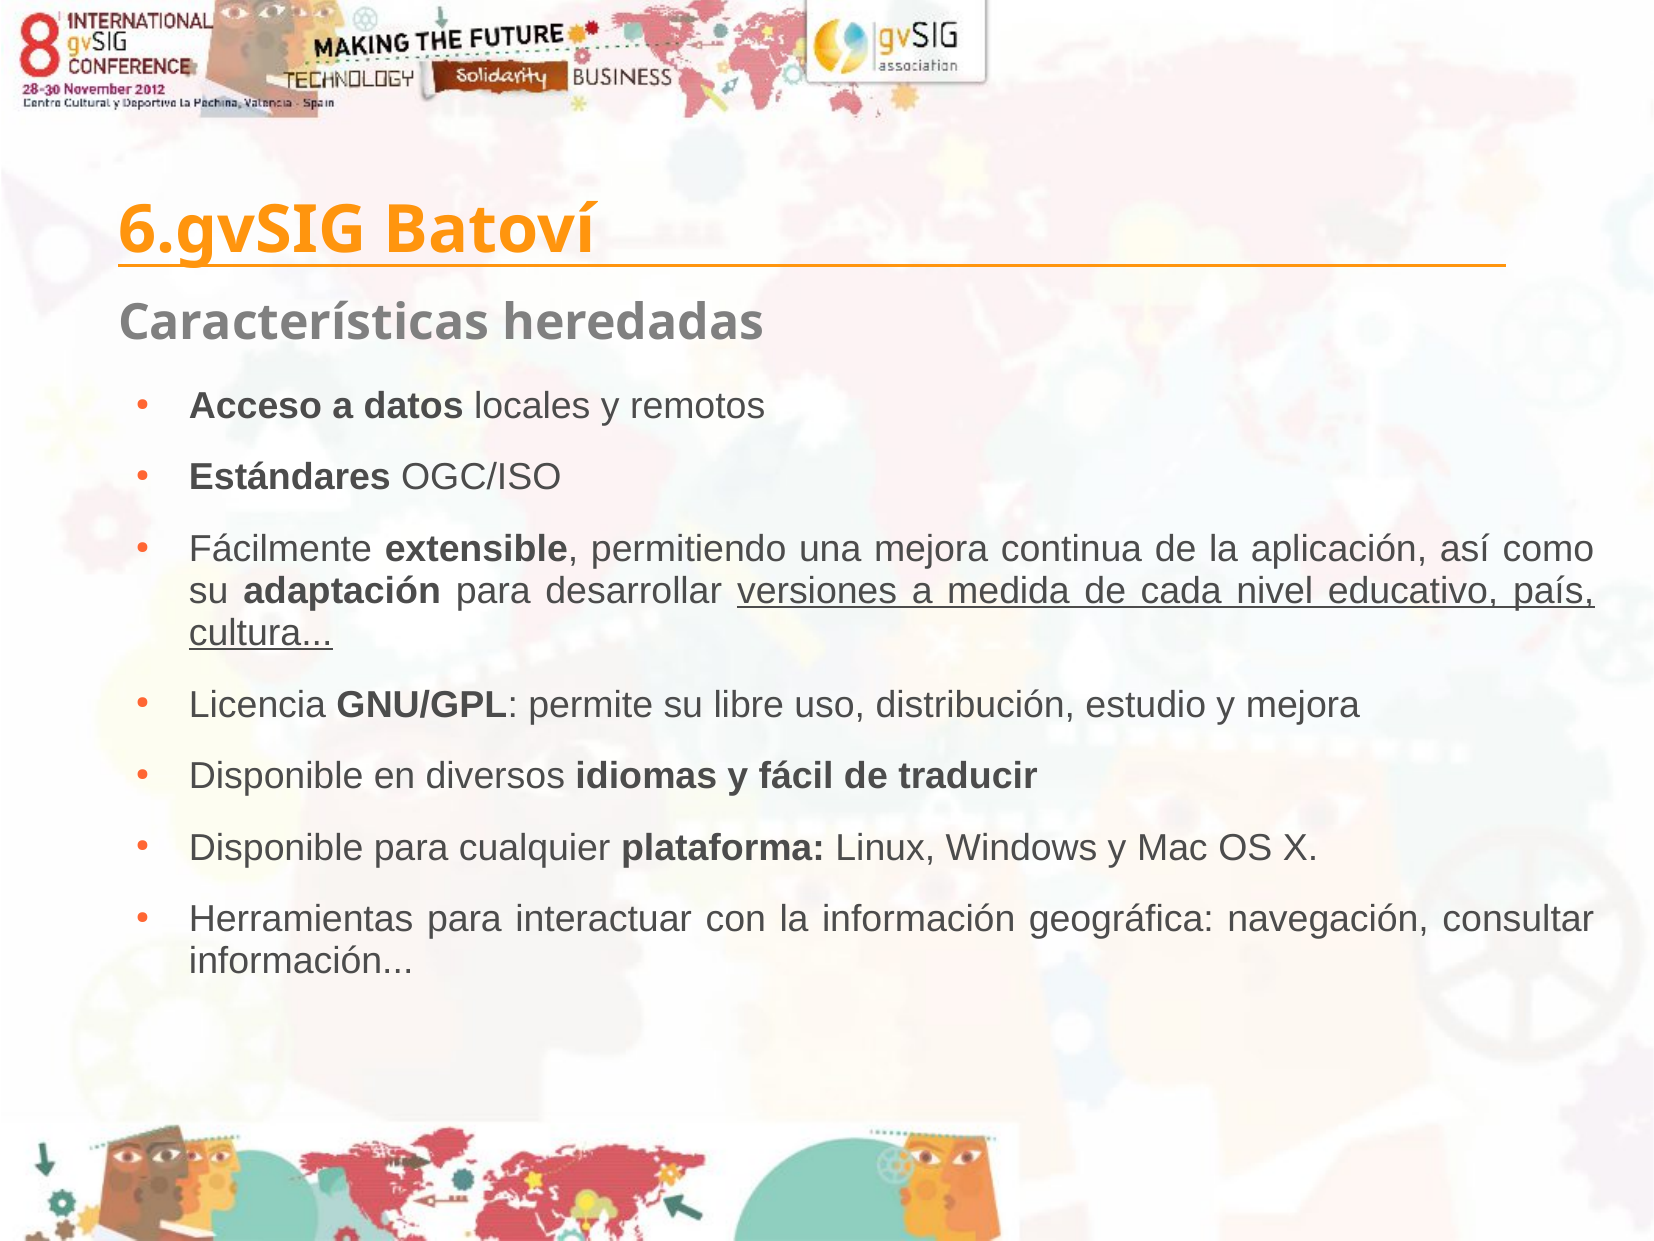

# 6.gvSIG Batoví
Características heredadas
Acceso a datos locales y remotos
Estándares OGC/ISO
Fácilmente extensible, permitiendo una mejora continua de la aplicación, así como su adaptación para desarrollar versiones a medida de cada nivel educativo, país, cultura...
Licencia GNU/GPL: permite su libre uso, distribución, estudio y mejora
Disponible en diversos idiomas y fácil de traducir
Disponible para cualquier plataforma: Linux, Windows y Mac OS X.
Herramientas para interactuar con la información geográfica: navegación, consultar información...